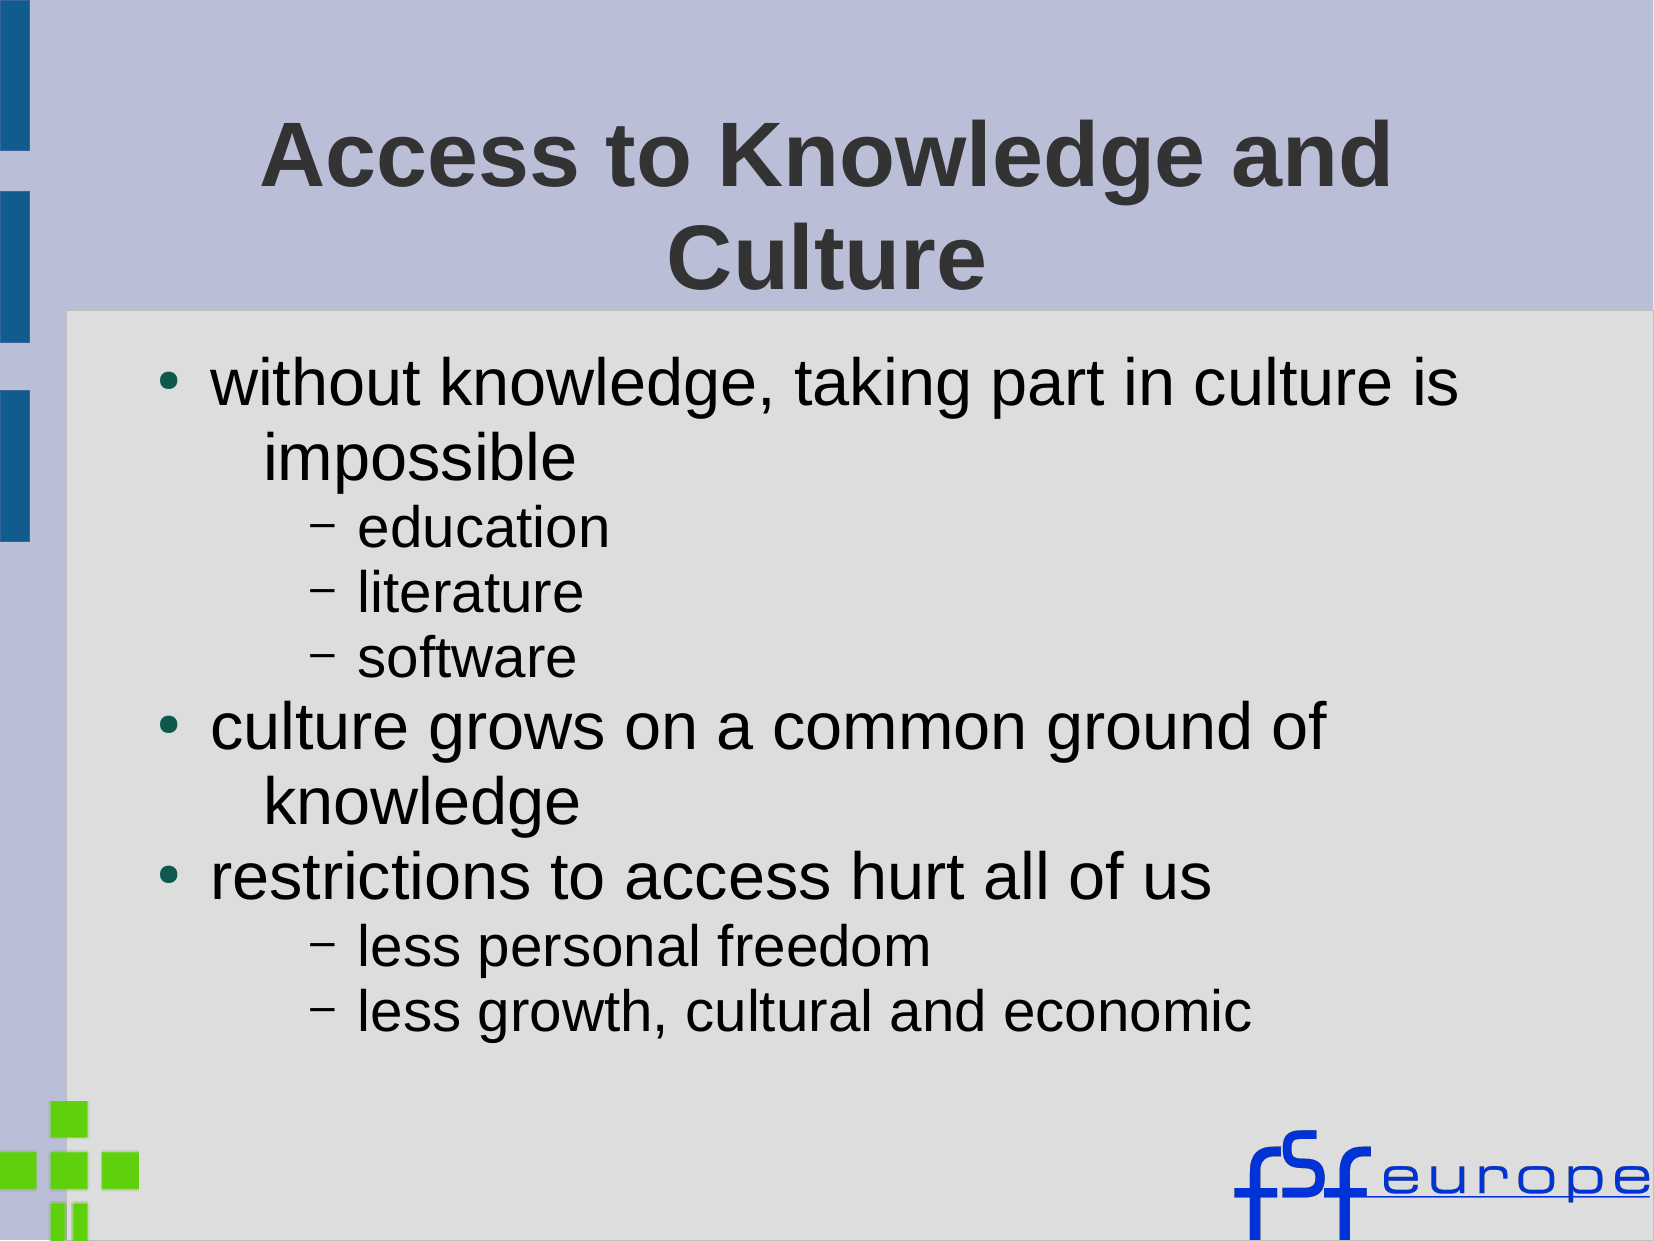

# Access to Knowledge and Culture
without knowledge, taking part in culture is impossible
education
literature
software
culture grows on a common ground of knowledge
restrictions to access hurt all of us
less personal freedom
less growth, cultural and economic